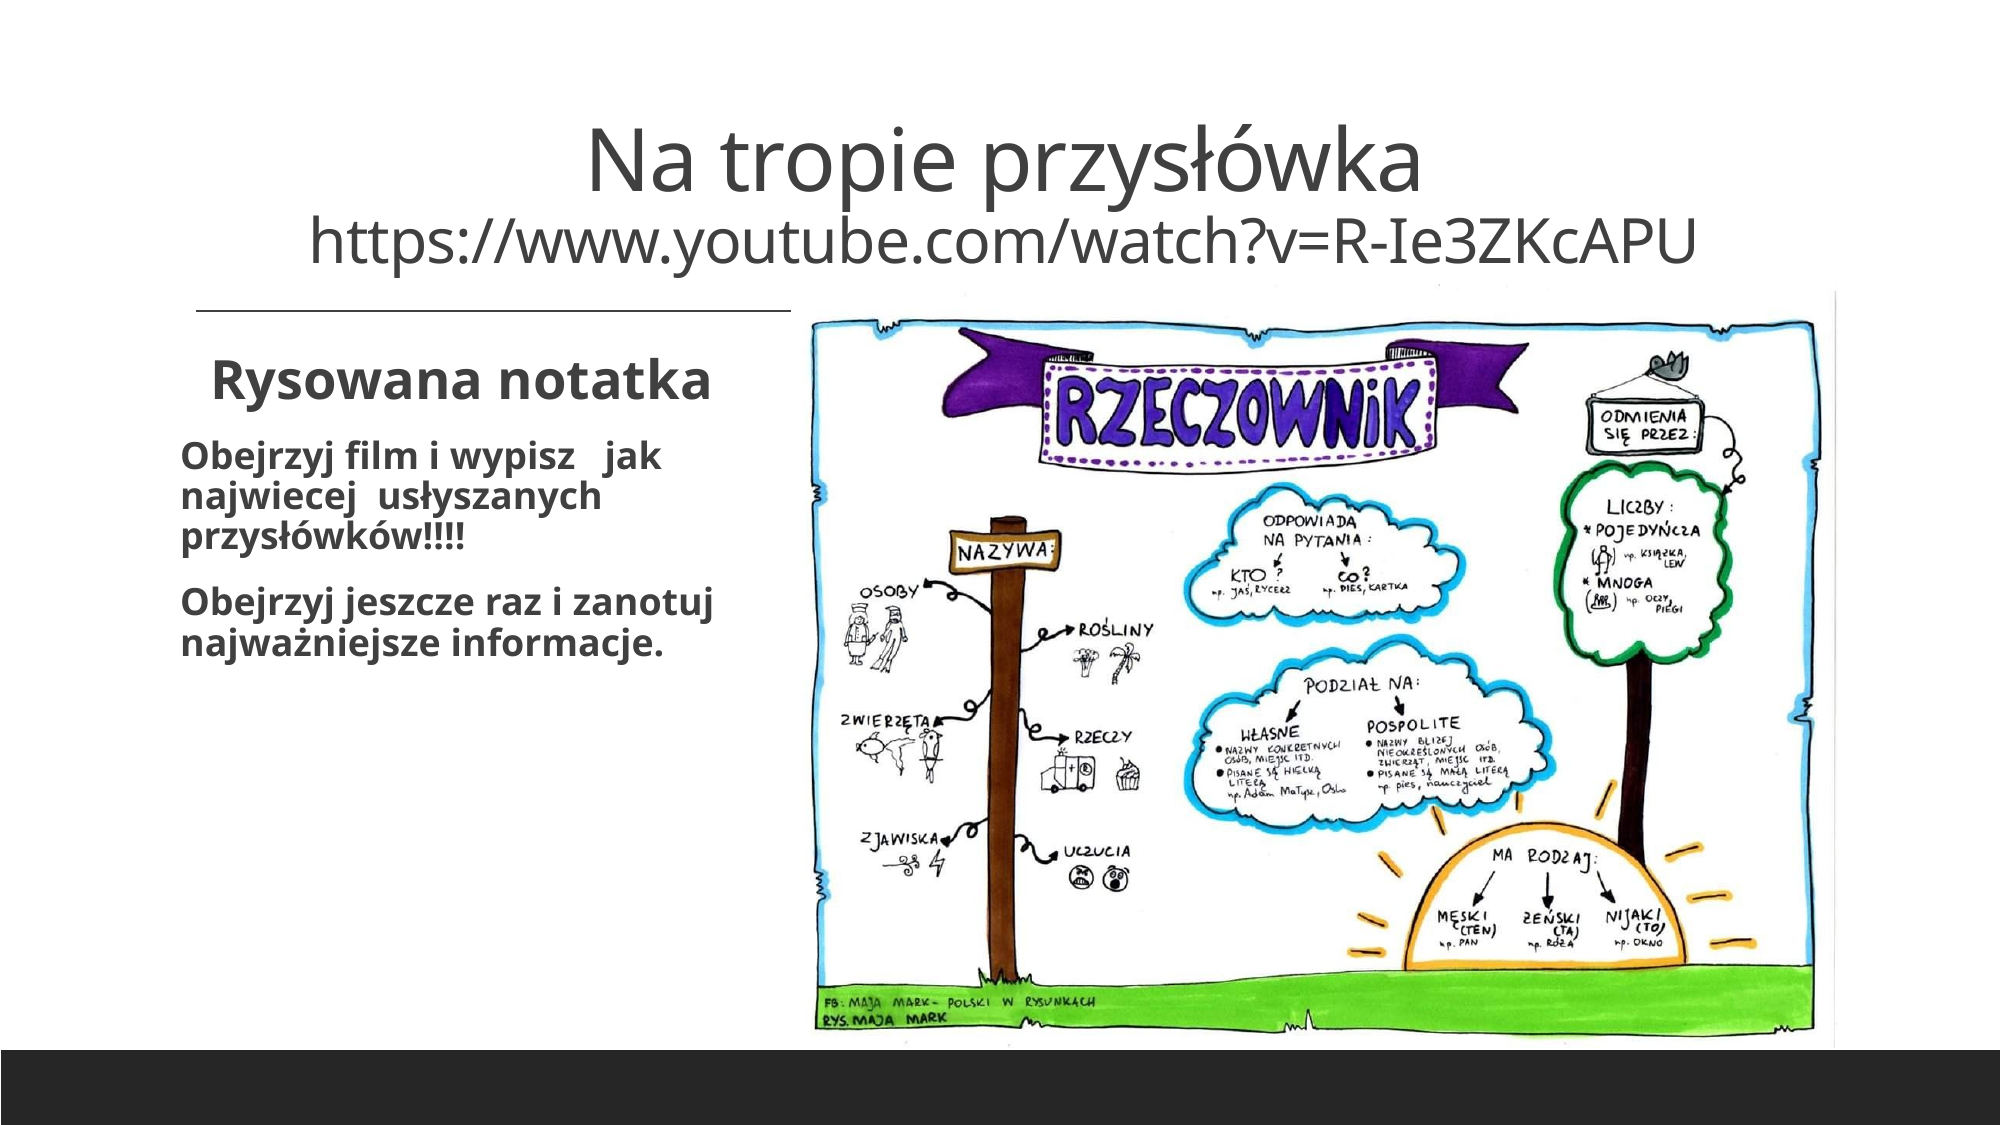

# Na tropie przysłówka https://www.youtube.com/watch?v=R-Ie3ZKcAPU
Rysowana notatka
Obejrzyj film i wypisz jak najwiecej usłyszanych przysłówków!!!!
Obejrzyj jeszcze raz i zanotuj najważniejsze informacje.